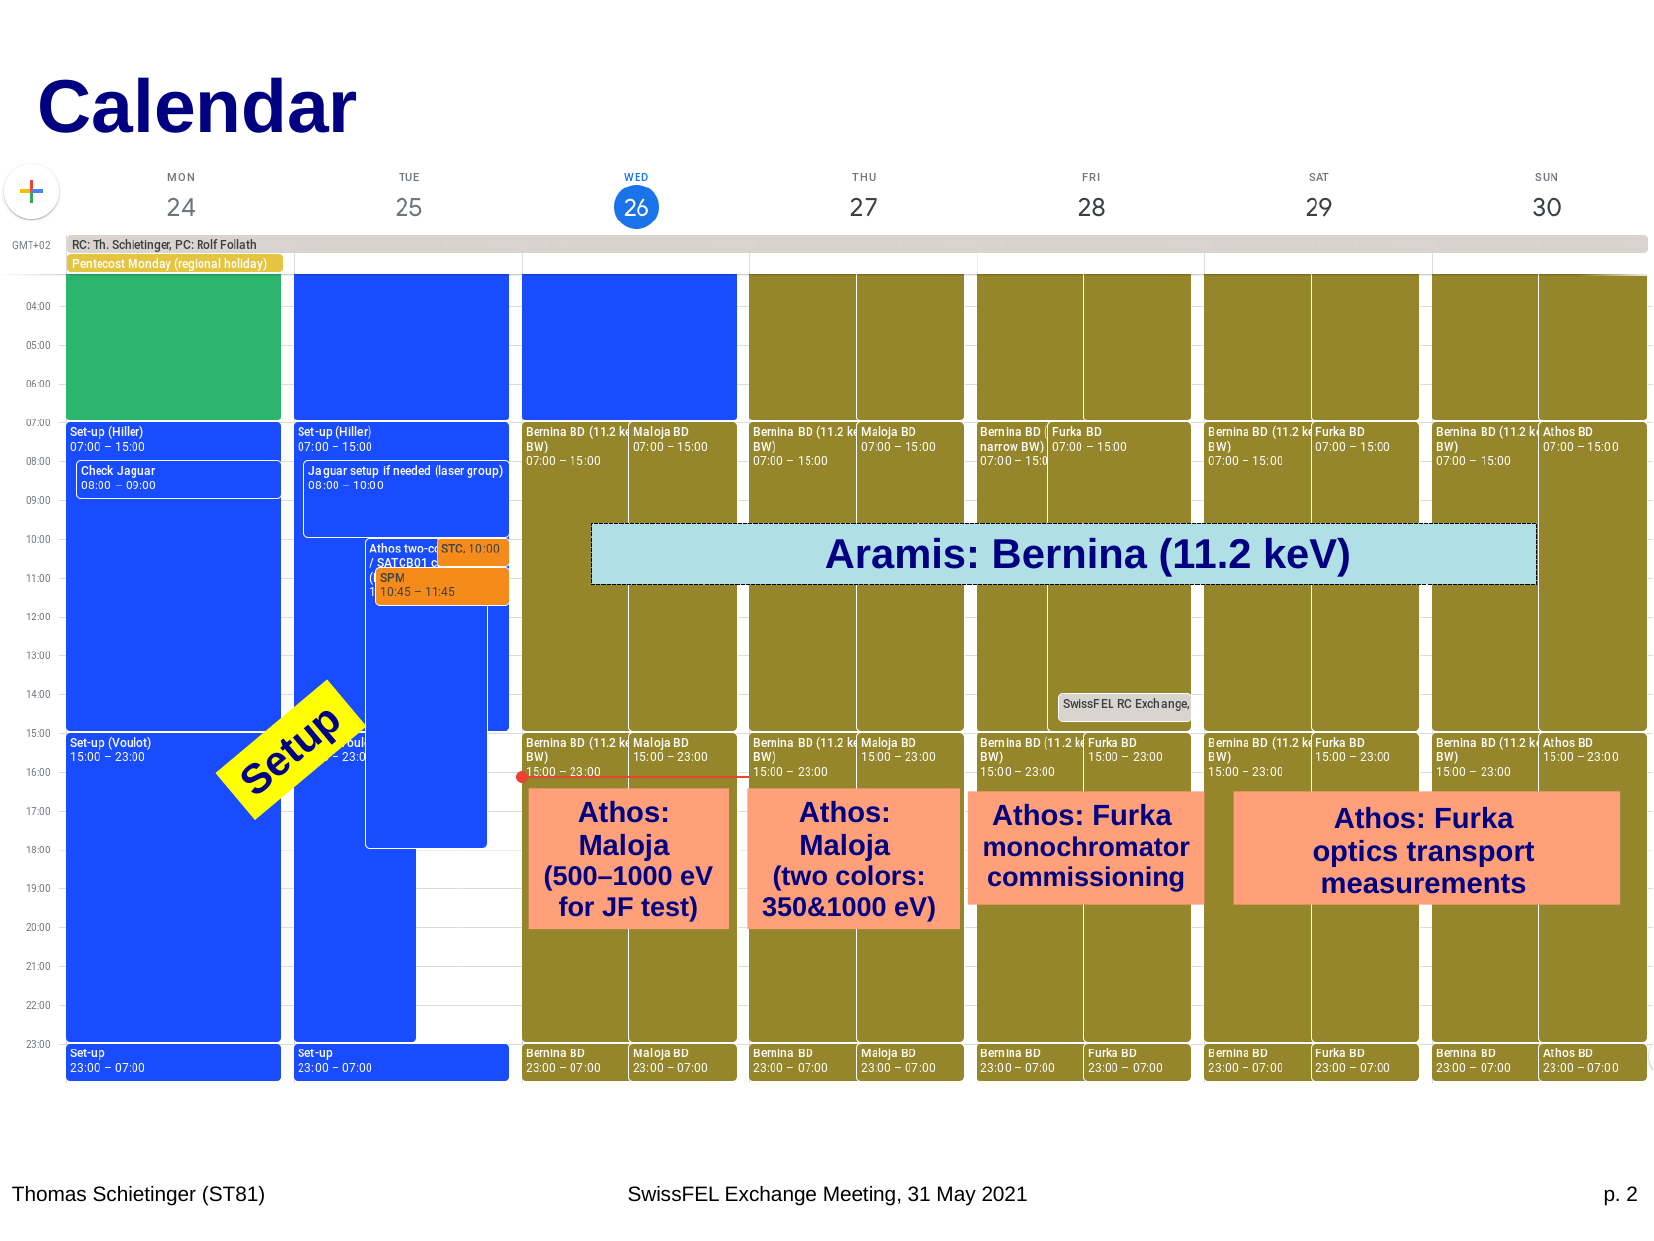

# Calendar
 Aramis: Bernina (11.2 keV)
Setup
Athos:
Maloja
(500–1000 eV
for JF test)
Athos:
Maloja
(two colors:
350&1000 eV)
Athos: Furka
monochromator
commissioning
Athos: Furka
optics transport
measurements
2